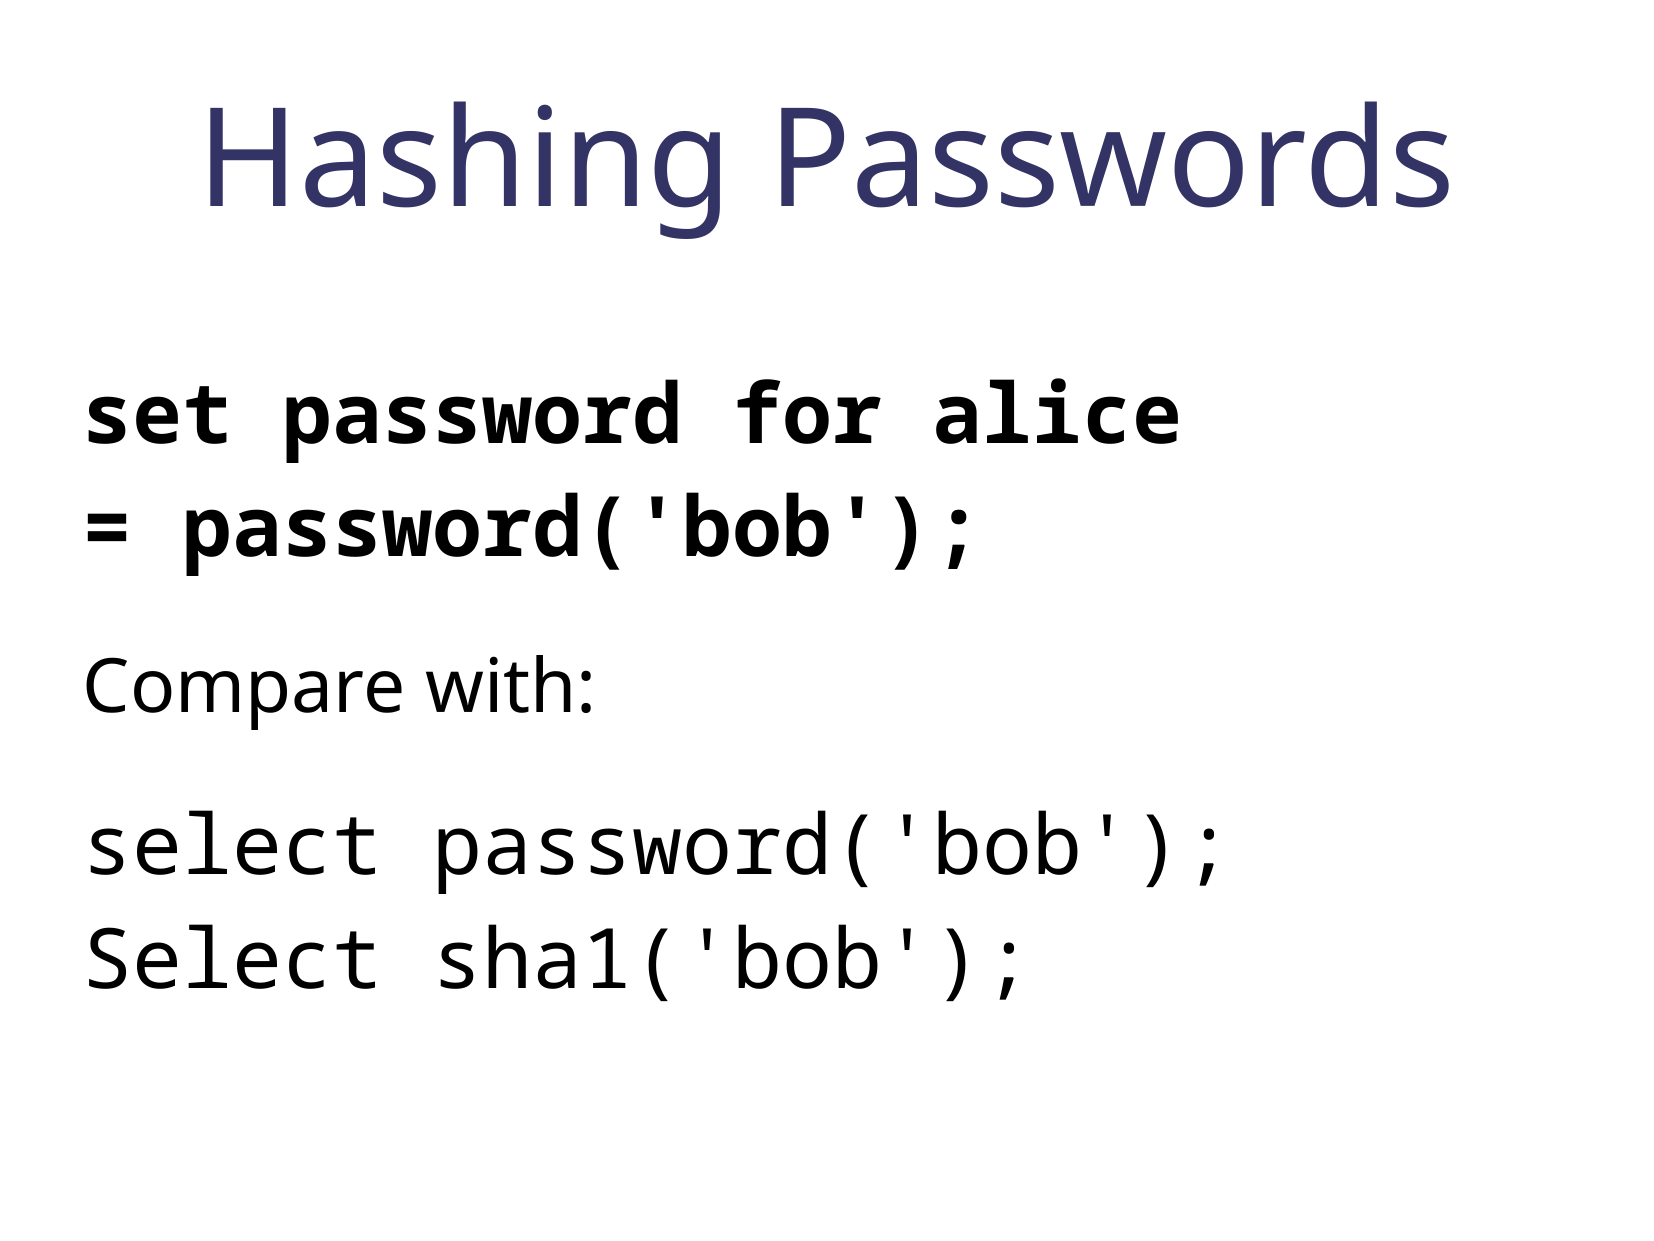

# Hashing Passwords
set password for alice
= password('bob');
Compare with:
select password('bob');
Select sha1('bob');